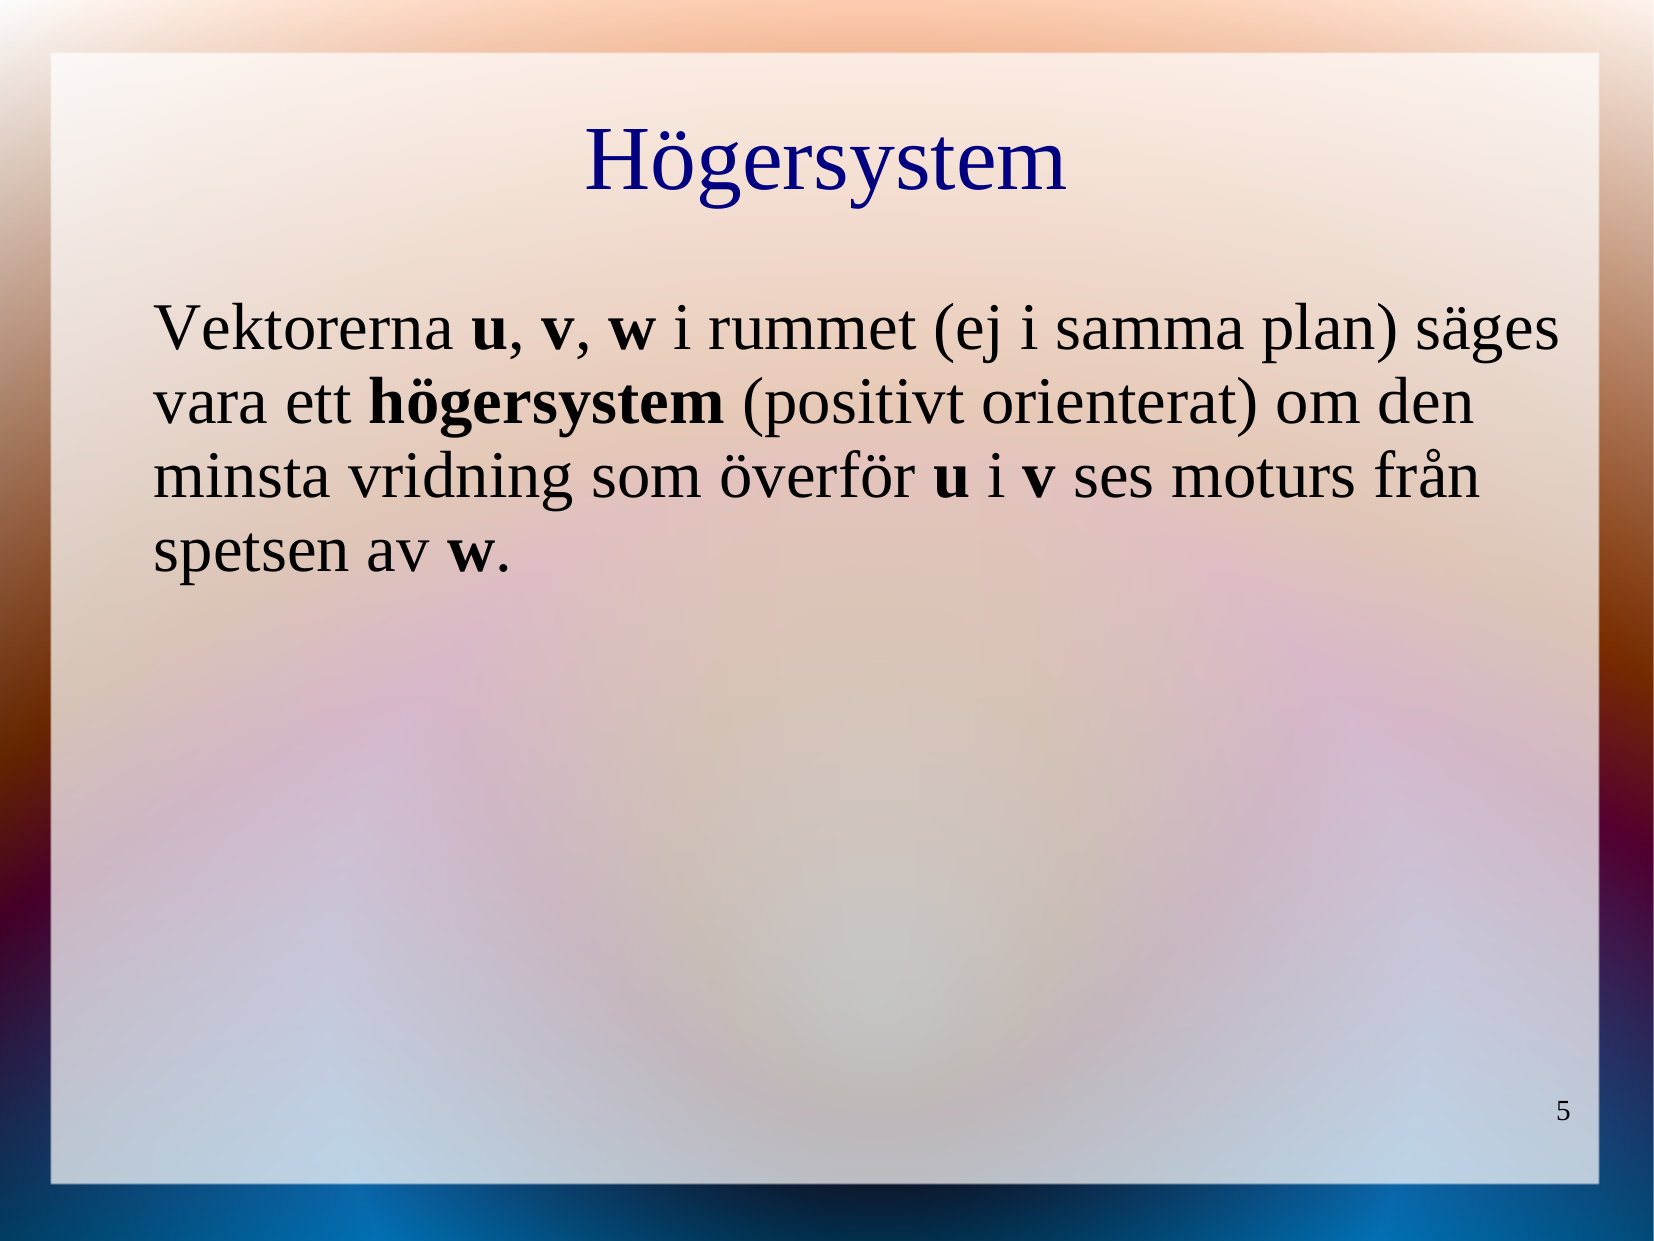

# Högersystem
Vektorerna u, v, w i rummet (ej i samma plan) säges vara ett högersystem (positivt orienterat) om den minsta vridning som överför u i v ses moturs från spetsen av w.
5